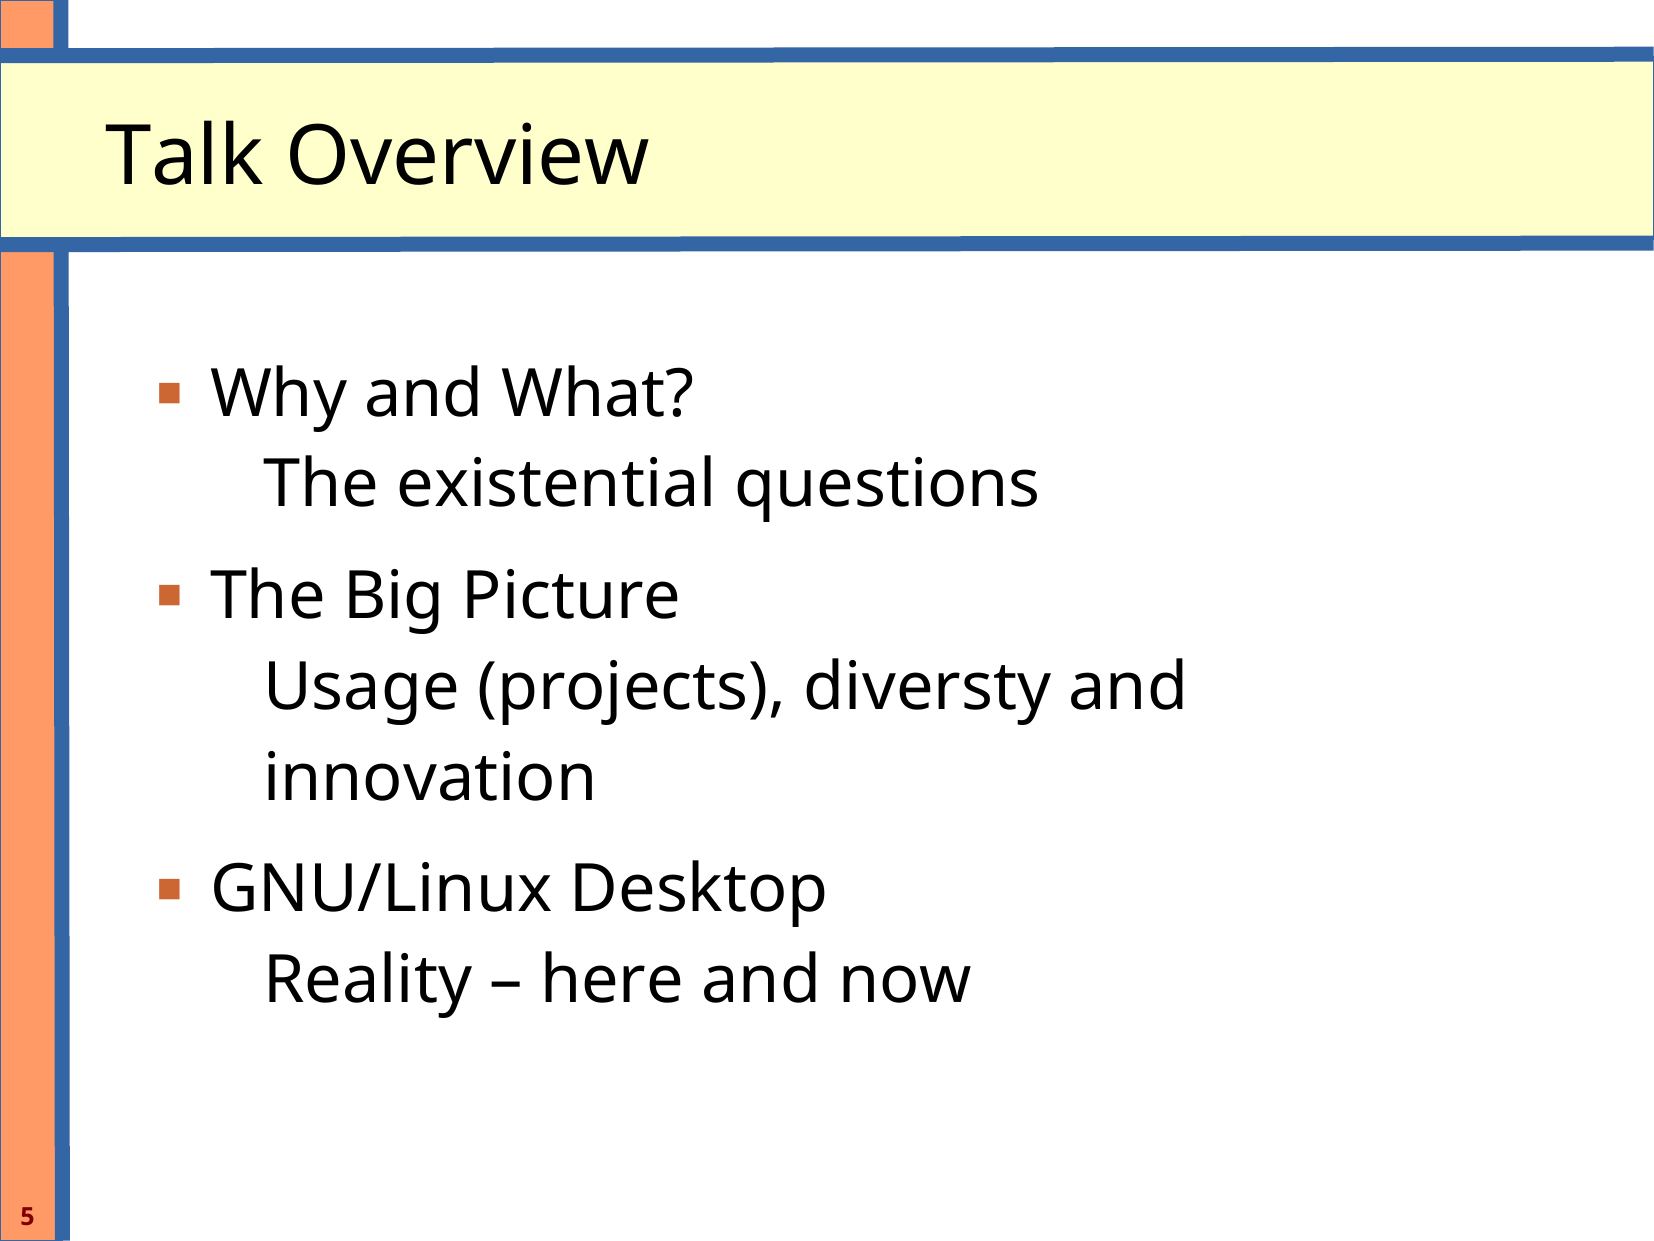

# Talk Overview
Why and What?
The existential questions
The Big Picture
Usage (projects), diversty and innovation
GNU/Linux Desktop
Reality – here and now